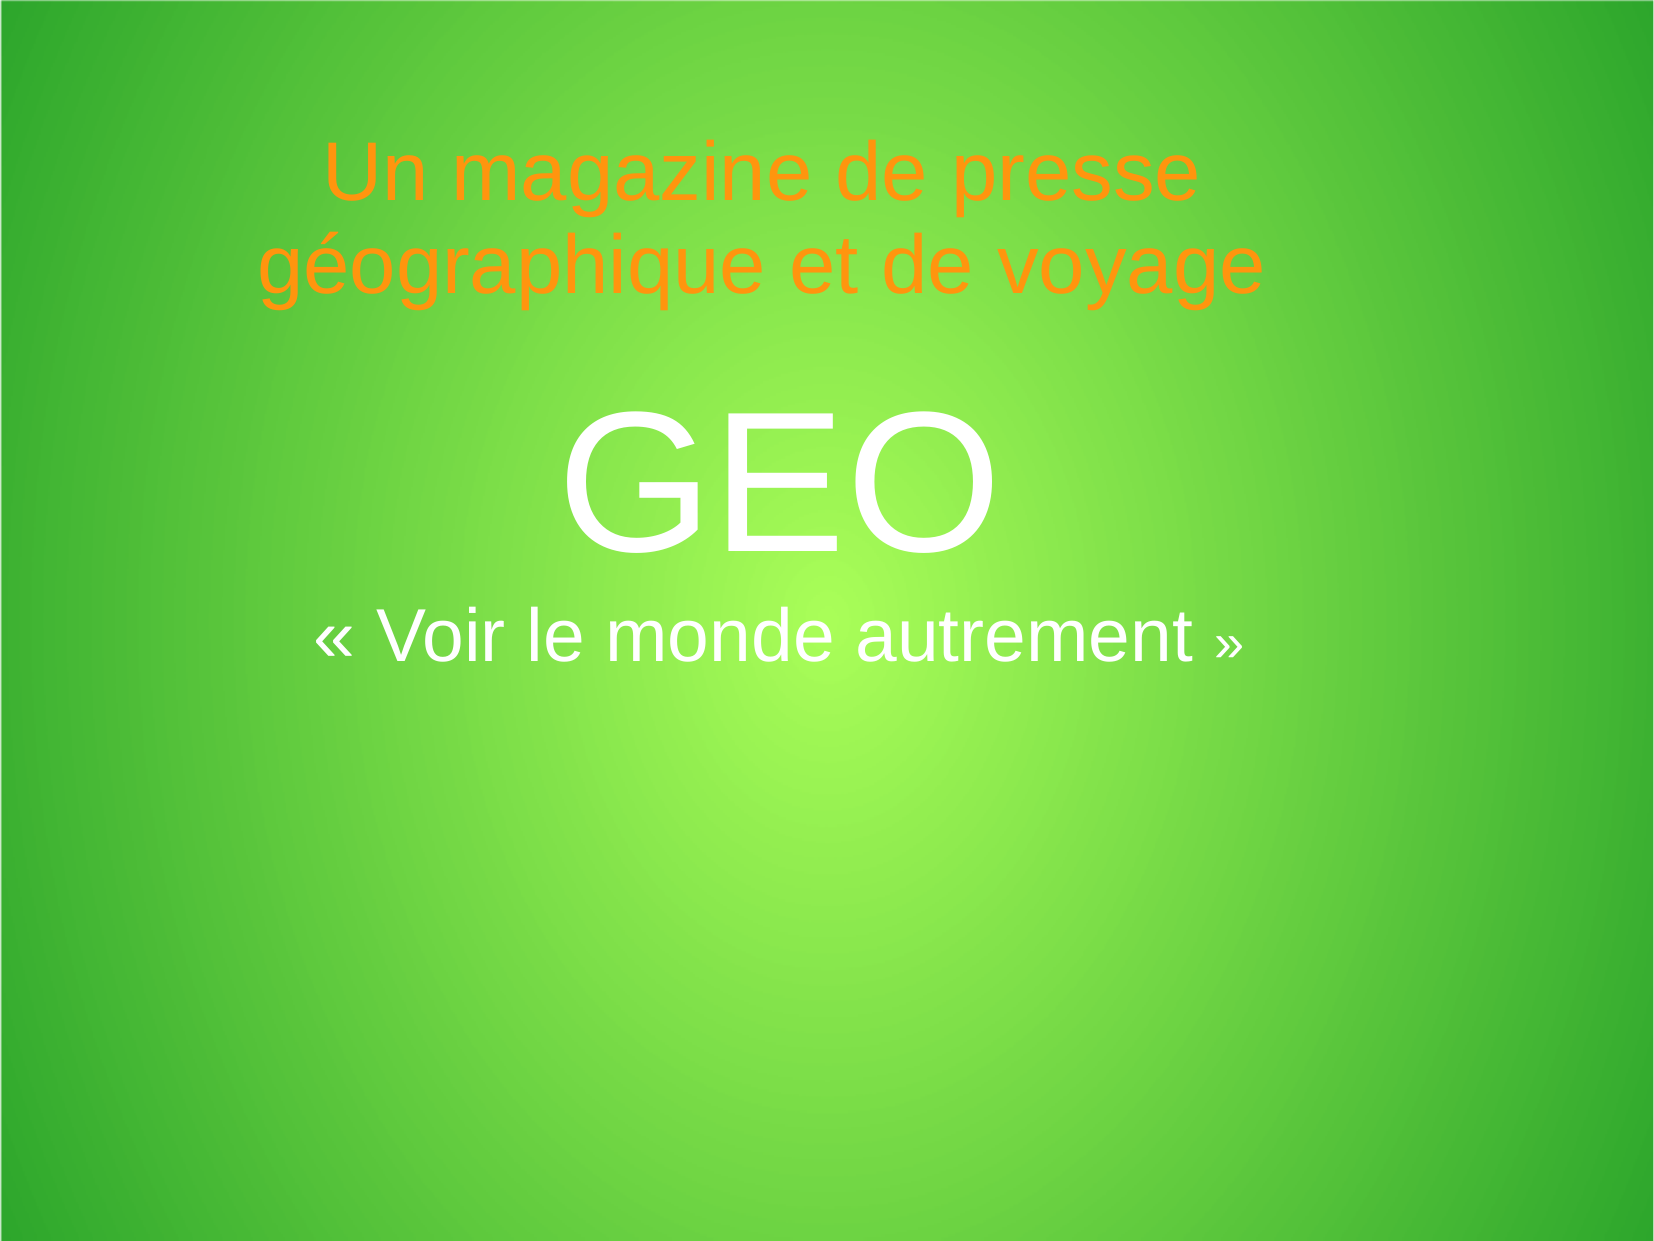

Un magazine de presse géographique et de voyage
GEO
« Voir le monde autrement »